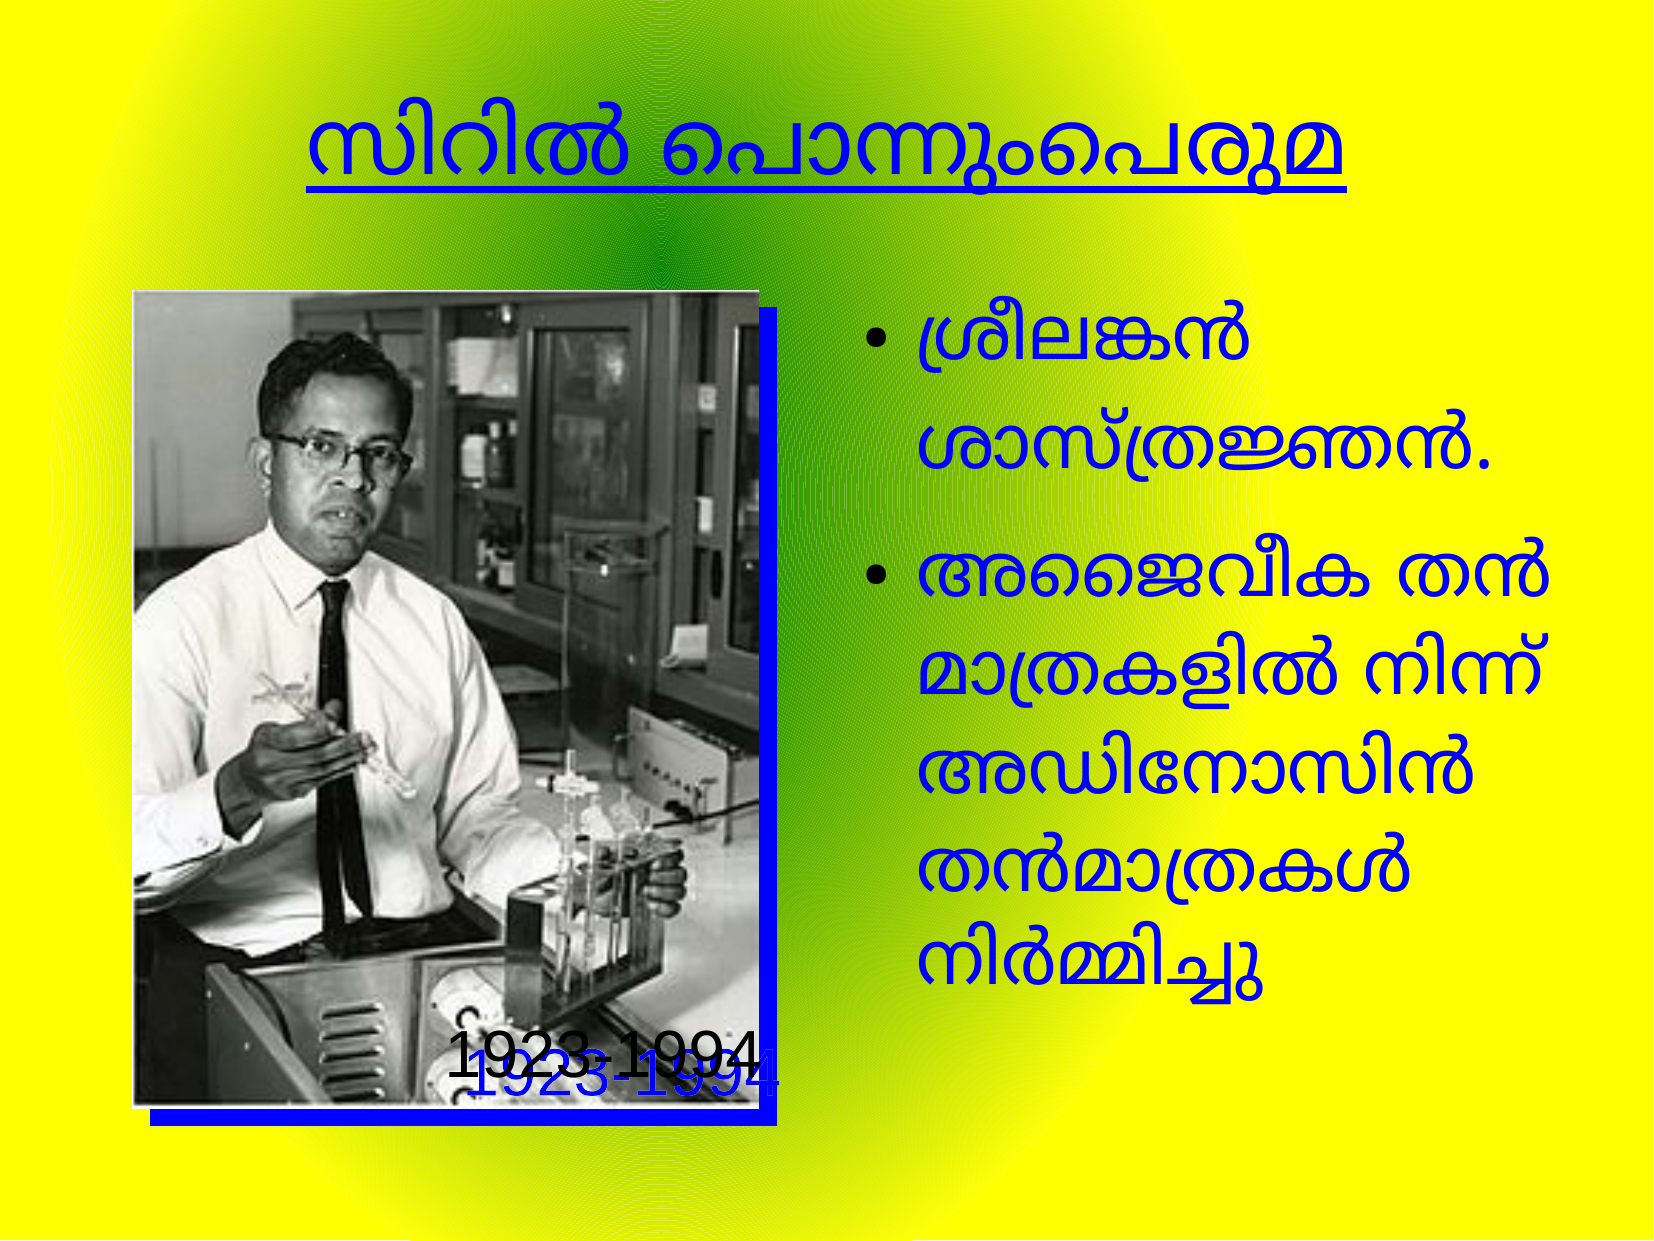

# സിറില്‍ പൊന്നുംപെരുമ
ശ്രീലങ്കന്‍ ശാസ്ത്രജ്ഞന്‍.
അജൈവീക തന്‍മാത്രകളില്‍ നിന്ന് അഡിനോസിന്‍ തന്‍മാത്രകള്‍ നിര്‍മ്മിച്ചു
1923-1994